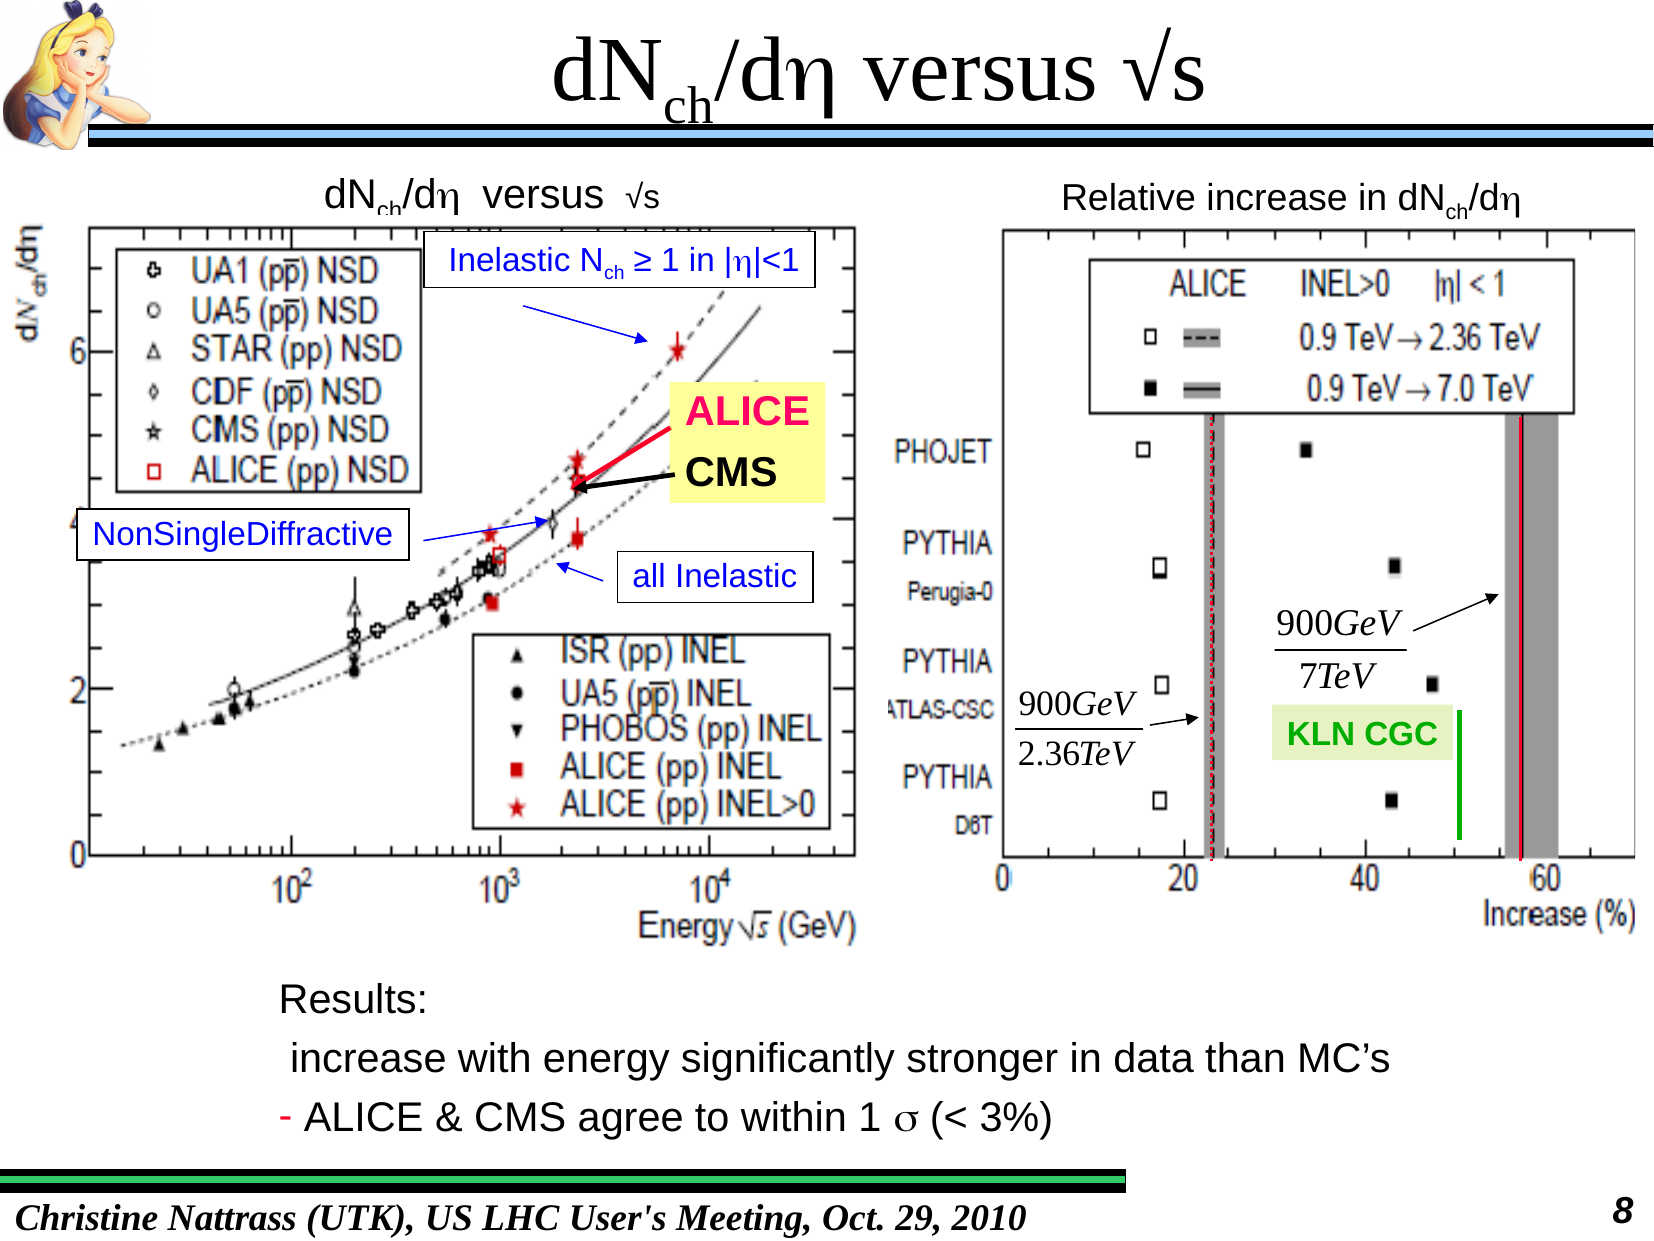

# dNch/d versus √s
 dNch/dversus√s
Relative increase in dNch/d
KLN CGC
 Inelastic Nch ≥ 1 in ||<1
ALICE
CMS
NonSingleDiffractive
all Inelastic
Results:
 increase with energy significantly stronger in data than MC’s
 ALICE & CMS agree to within 1  (< 3%)
8